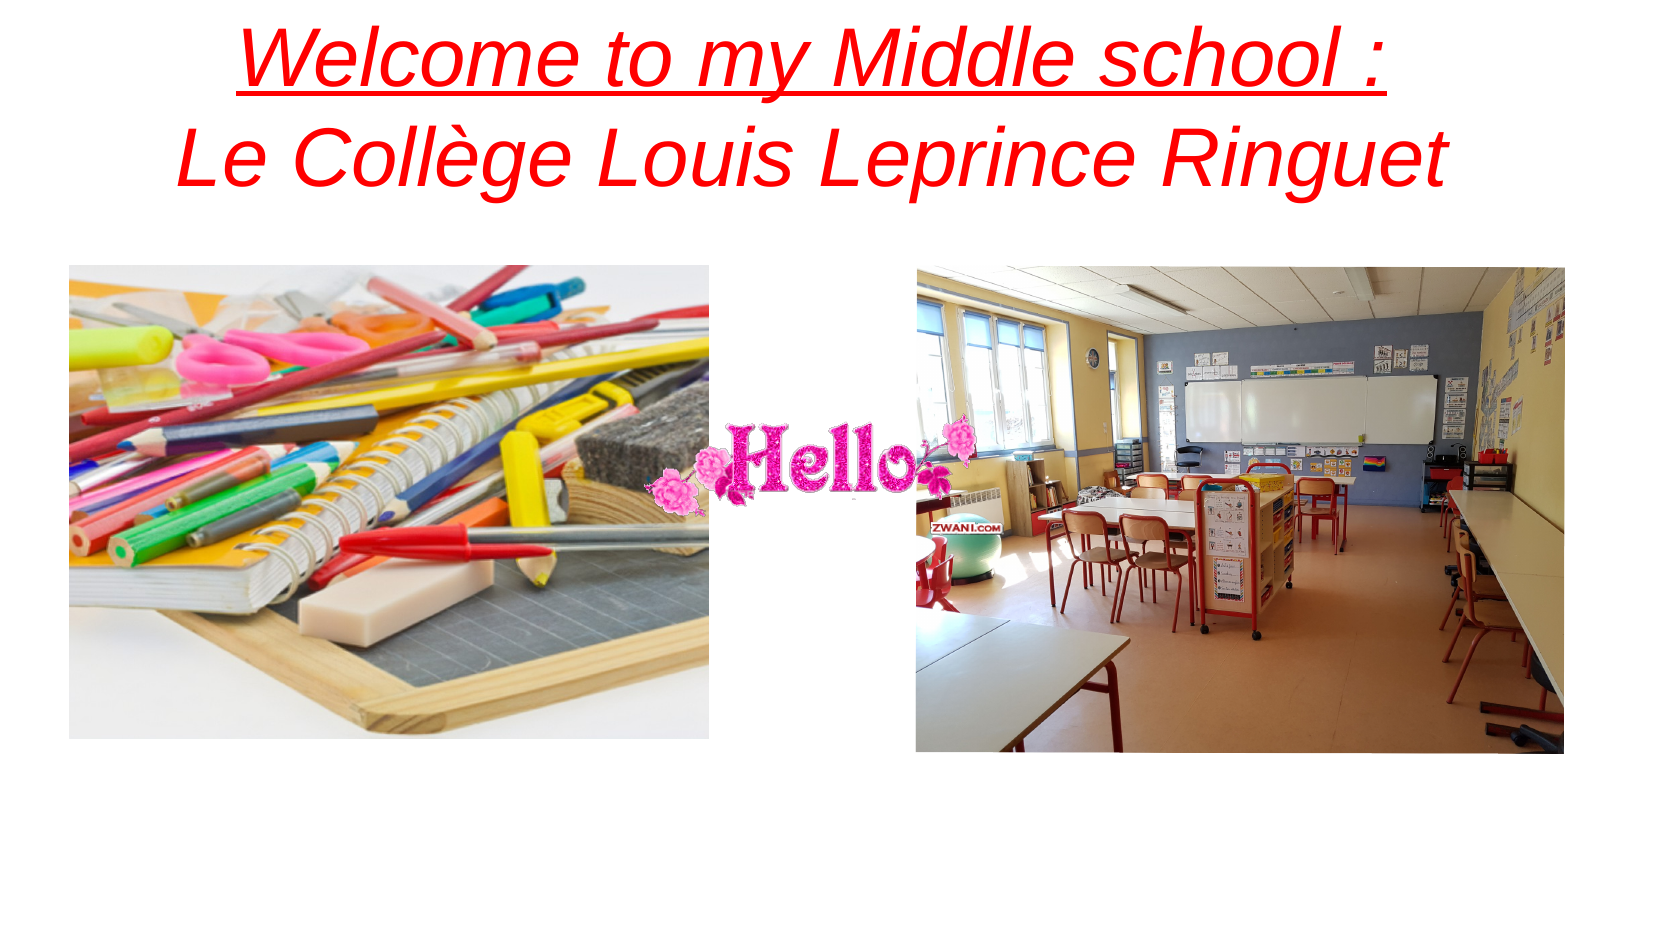

# Welcome to my Middle school : Le Collège Louis Leprince Ringuet